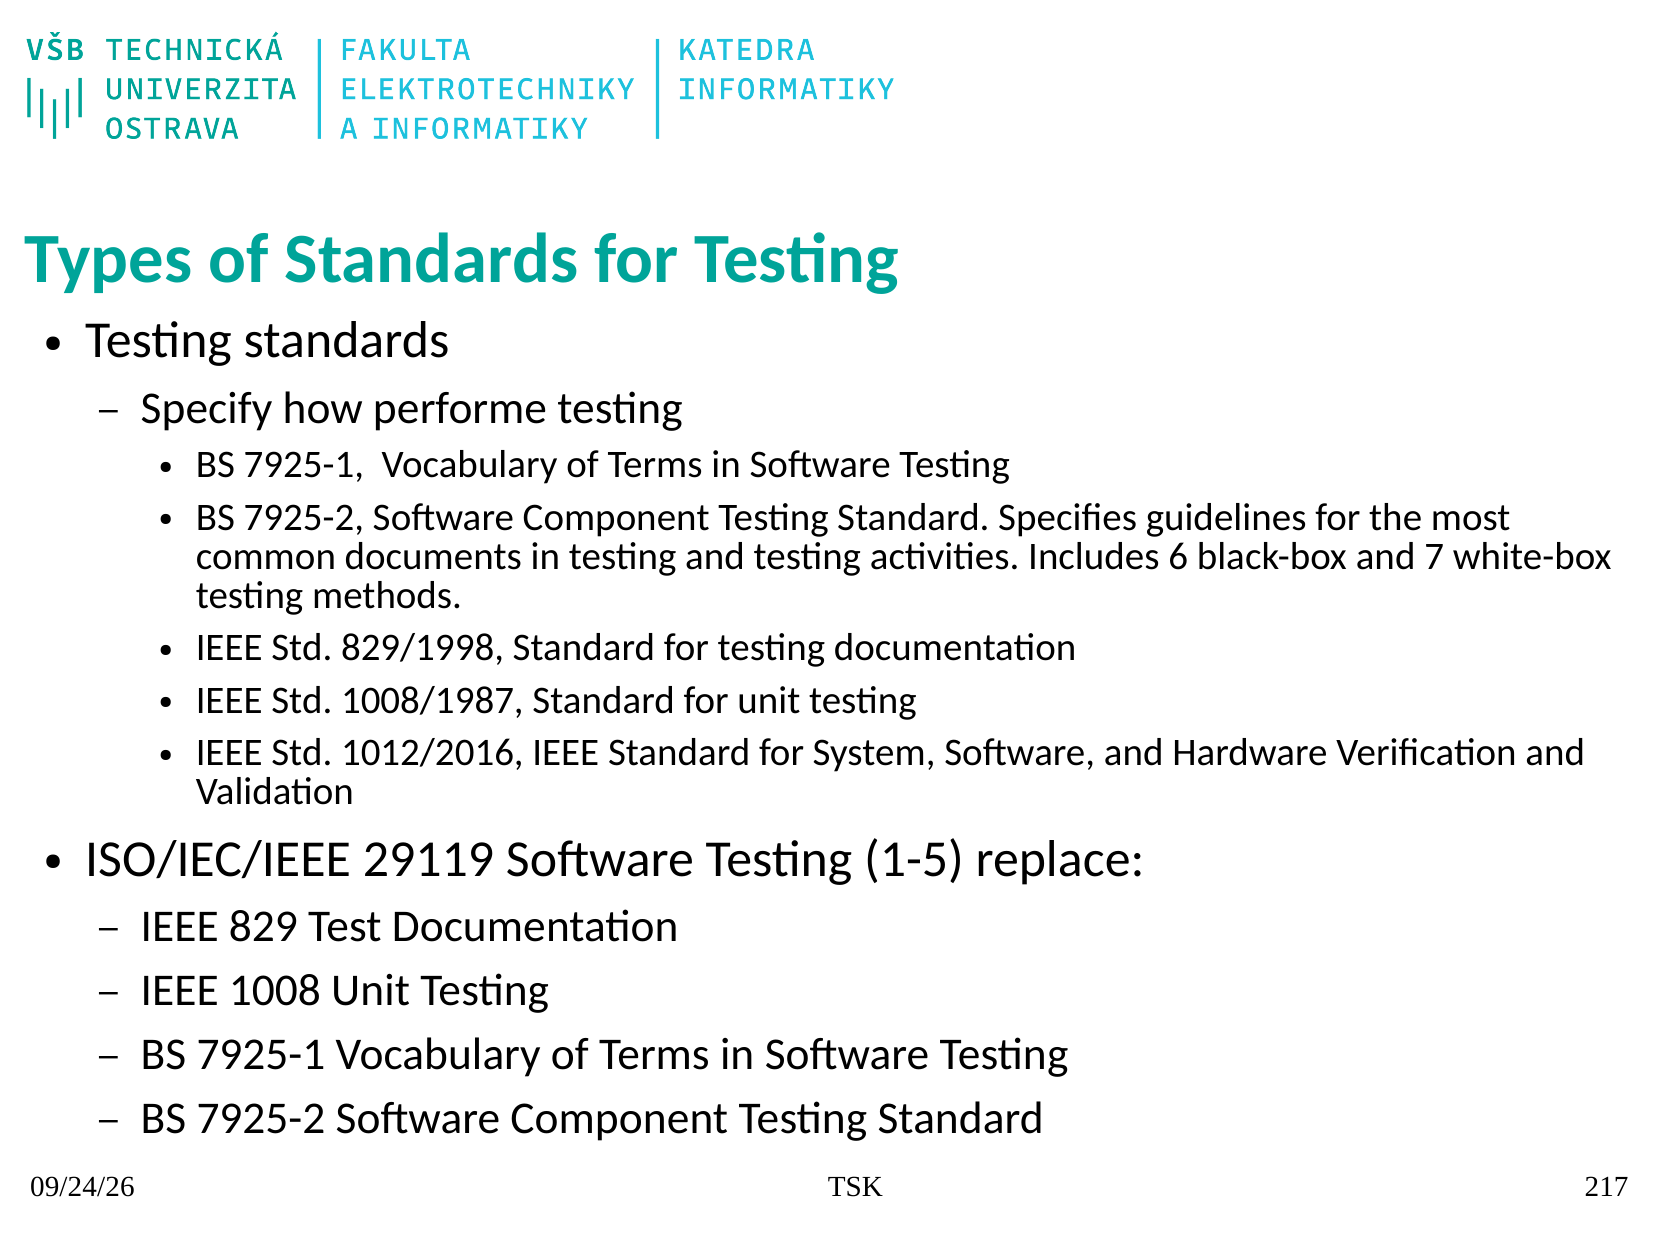

# Types of Standards for Testing
Testing standards
Specify how performe testing
BS 7925-1, Vocabulary of Terms in Software Testing
BS 7925-2, Software Component Testing Standard. Specifies guidelines for the most common documents in testing and testing activities. Includes 6 black-box and 7 white-box testing methods.
IEEE Std. 829/1998, Standard for testing documentation
IEEE Std. 1008/1987, Standard for unit testing
IEEE Std. 1012/2016, IEEE Standard for System, Software, and Hardware Verification and Validation
ISO/IEC/IEEE 29119 Software Testing (1-5) replace:
IEEE 829 Test Documentation
IEEE 1008 Unit Testing
BS 7925-1 Vocabulary of Terms in Software Testing
BS 7925-2 Software Component Testing Standard
TSK
217